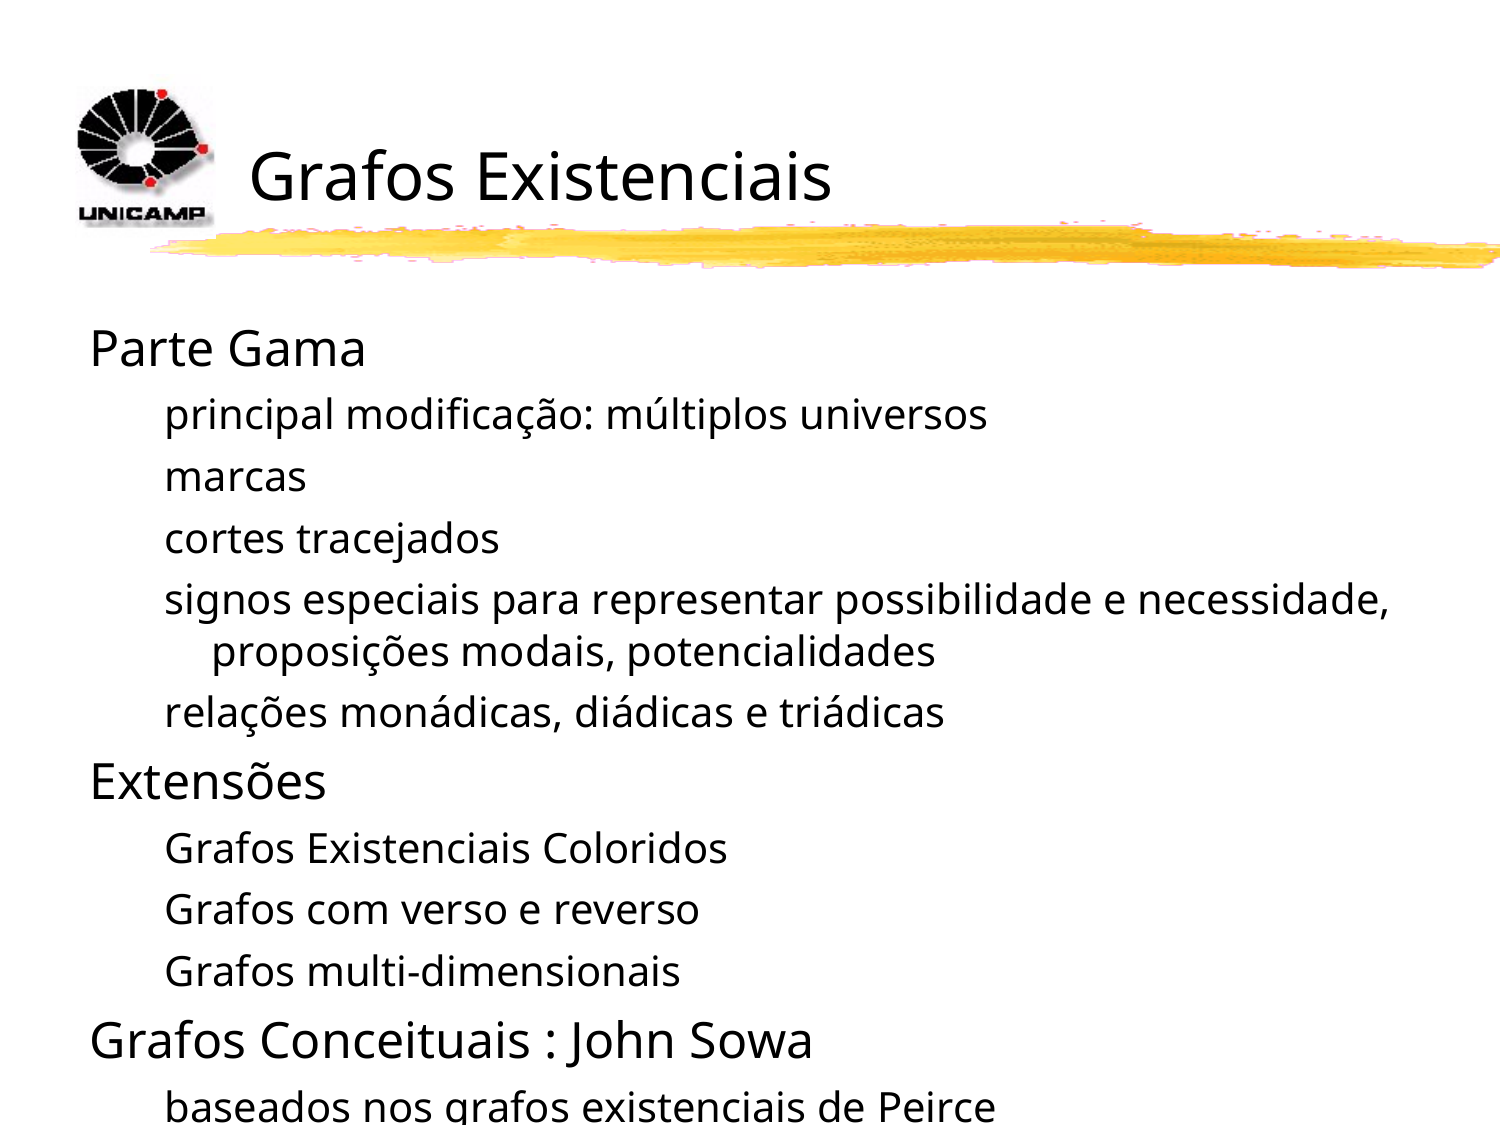

# Grafos Existenciais
Parte Gama
principal modificação: múltiplos universos
marcas
cortes tracejados
signos especiais para representar possibilidade e necessidade, proposições modais, potencialidades
relações monádicas, diádicas e triádicas
Extensões
Grafos Existenciais Coloridos
Grafos com verso e reverso
Grafos multi-dimensionais
Grafos Conceituais : John Sowa
baseados nos grafos existenciais de Peirce